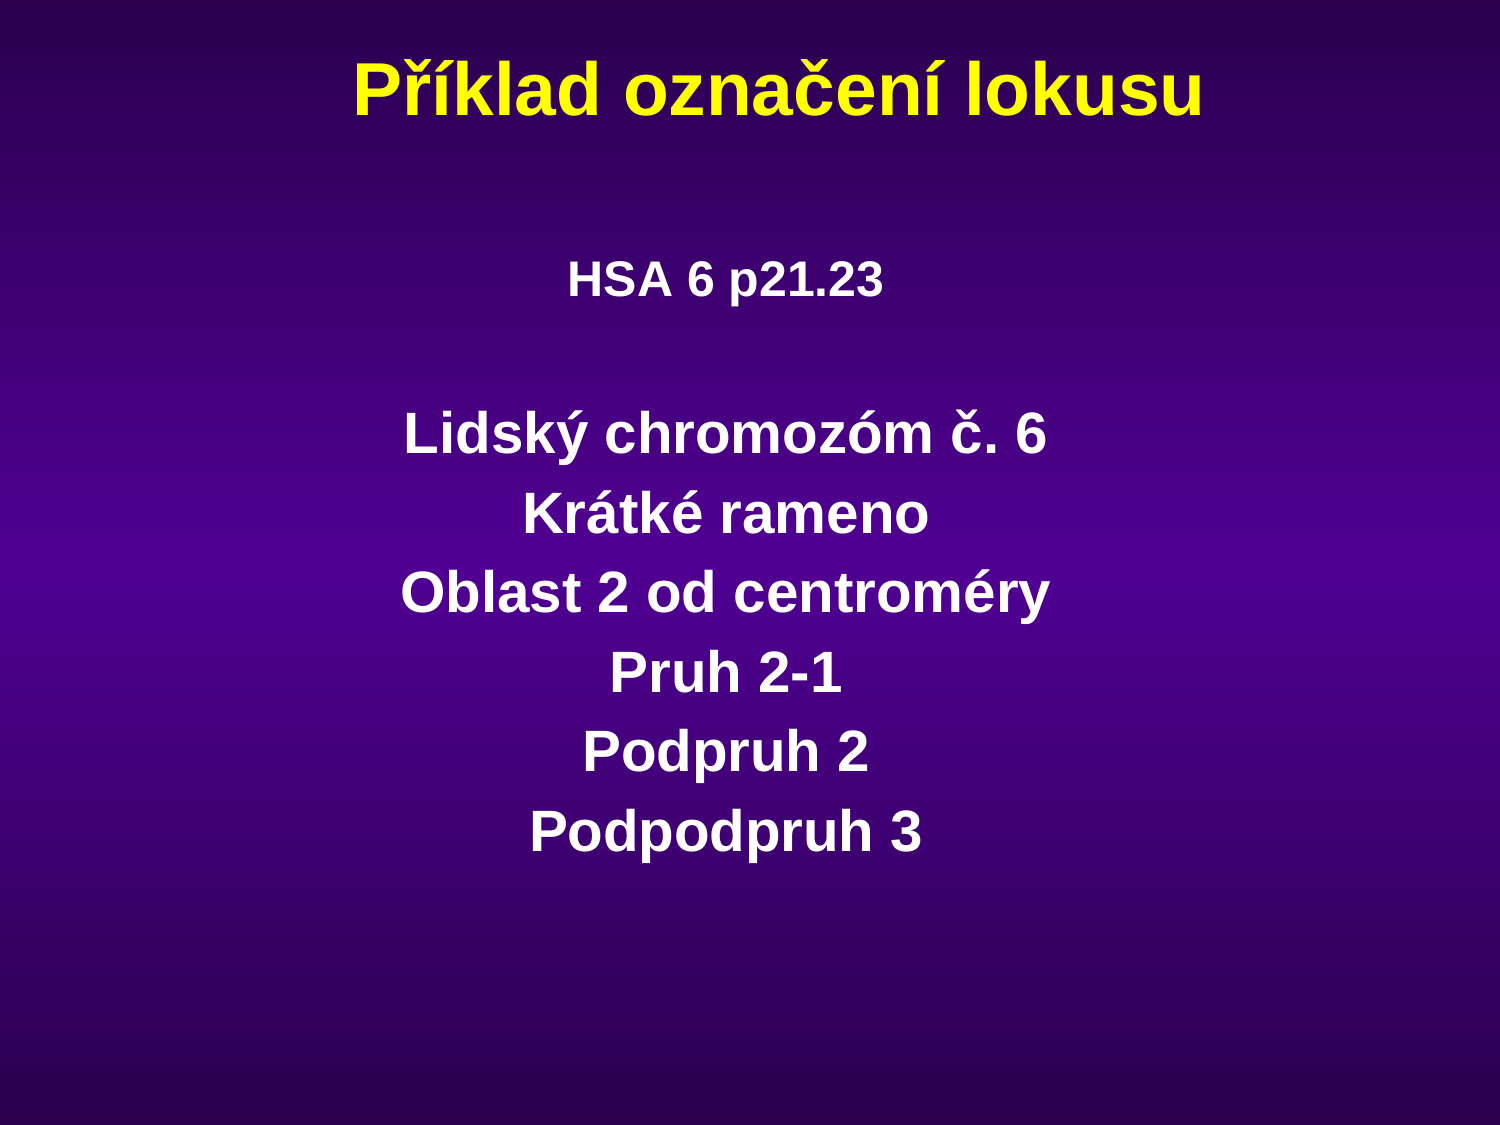

# Příklad označení lokusu
HSA 6 p21.23
Lidský chromozóm č. 6
Krátké rameno
Oblast 2 od centroméry
Pruh 2-1
Podpruh 2
Podpodpruh 3